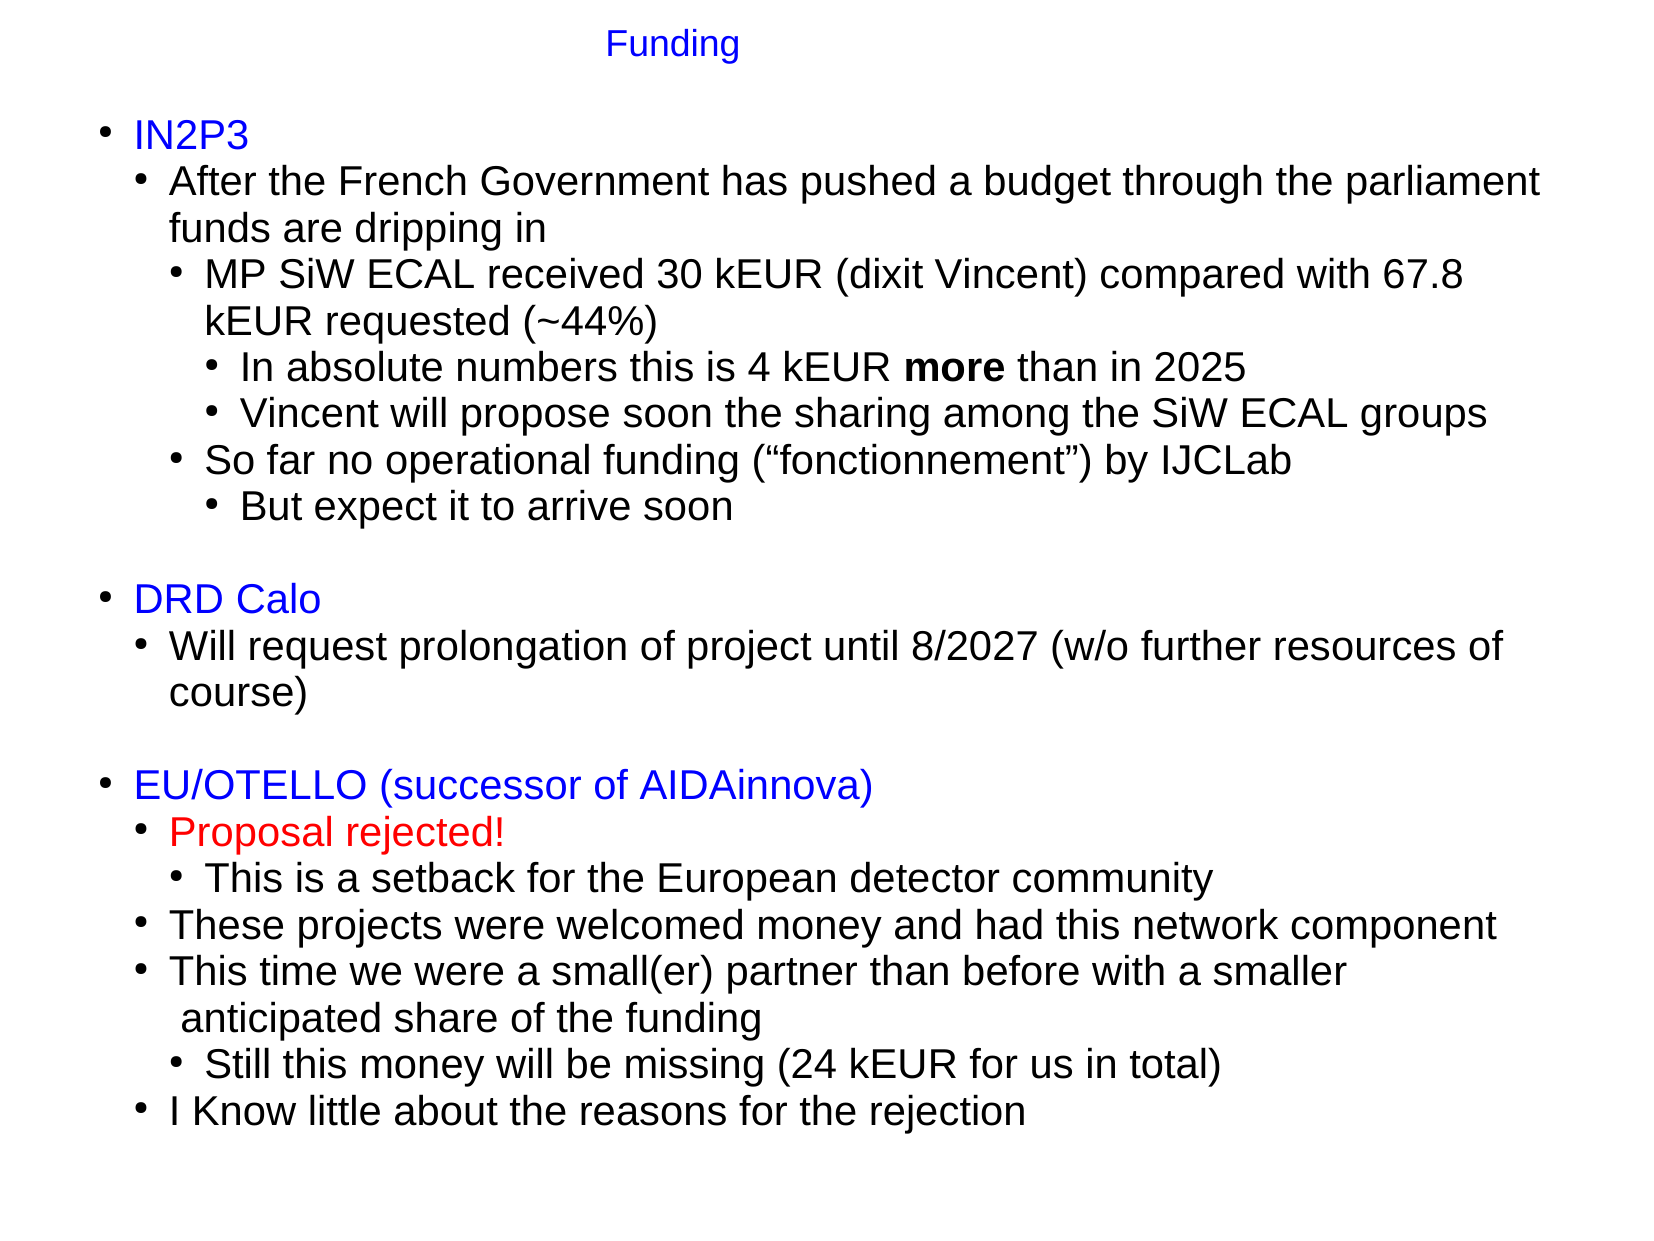

Funding
IN2P3
After the French Government has pushed a budget through the parliament funds are dripping in
MP SiW ECAL received 30 kEUR (dixit Vincent) compared with 67.8 kEUR requested (~44%)
In absolute numbers this is 4 kEUR more than in 2025
Vincent will propose soon the sharing among the SiW ECAL groups
So far no operational funding (“fonctionnement”) by IJCLab
But expect it to arrive soon
DRD Calo
Will request prolongation of project until 8/2027 (w/o further resources of course)
EU/OTELLO (successor of AIDAinnova)
Proposal rejected!
This is a setback for the European detector community
These projects were welcomed money and had this network component
This time we were a small(er) partner than before with a smaller
 anticipated share of the funding
Still this money will be missing (24 kEUR for us in total)
I Know little about the reasons for the rejection